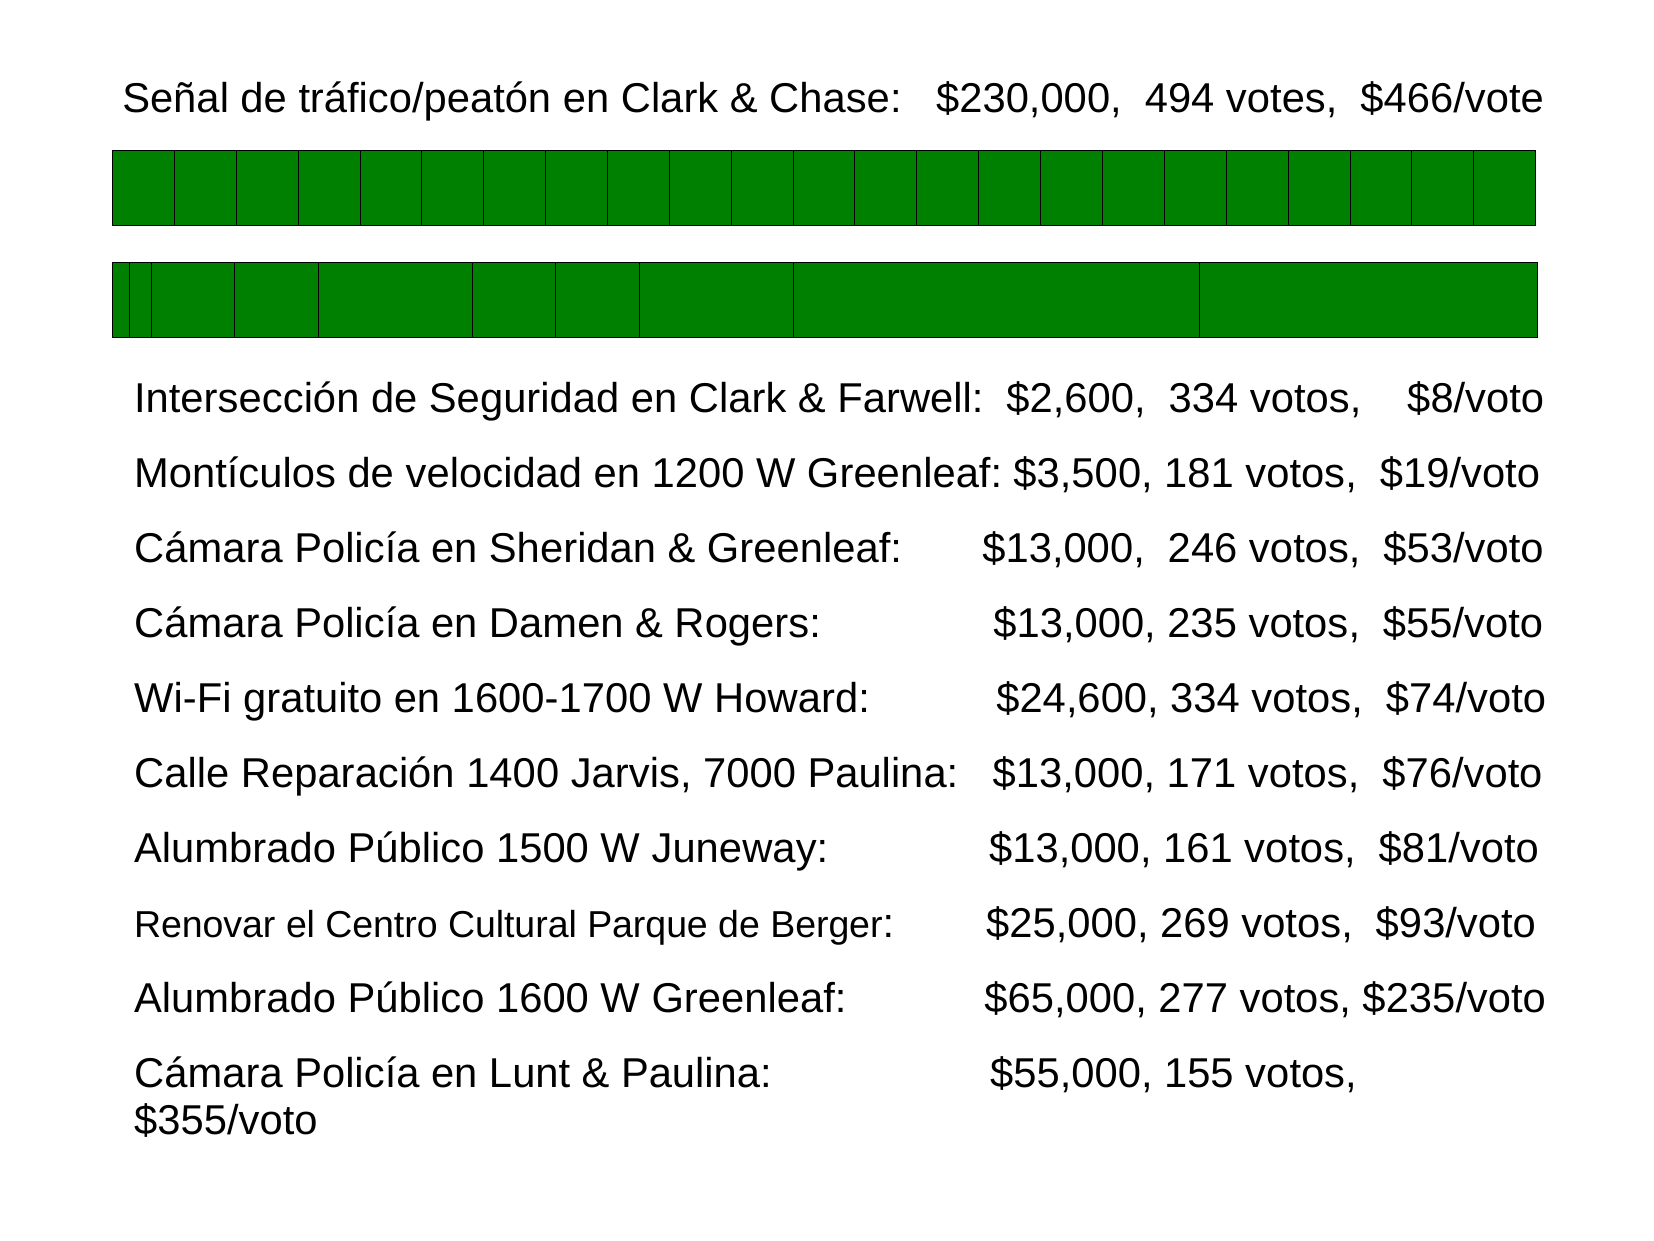

Señal de tráfico/peatón en Clark & Chase: $230,000, 494 votes, $466/vote
# Intersección de Seguridad en Clark & Farwell: $2,600, 334 votos, $8/voto
Montículos de velocidad en 1200 W Greenleaf: $3,500, 181 votos, $19/voto
Cámara Policía en Sheridan & Greenleaf: $13,000, 246 votos, $53/voto
Cámara Policía en Damen & Rogers: $13,000, 235 votos, $55/voto
Wi-Fi gratuito en 1600-1700 W Howard: $24,600, 334 votos, $74/voto
Calle Reparación 1400 Jarvis, 7000 Paulina: $13,000, 171 votos, $76/voto
Alumbrado Público 1500 W Juneway: $13,000, 161 votos, $81/voto
Renovar el Centro Cultural Parque de Berger: $25,000, 269 votos, $93/voto
Alumbrado Público 1600 W Greenleaf: $65,000, 277 votos, $235/voto
Cámara Policía en Lunt & Paulina: $55,000, 155 votos, $355/voto